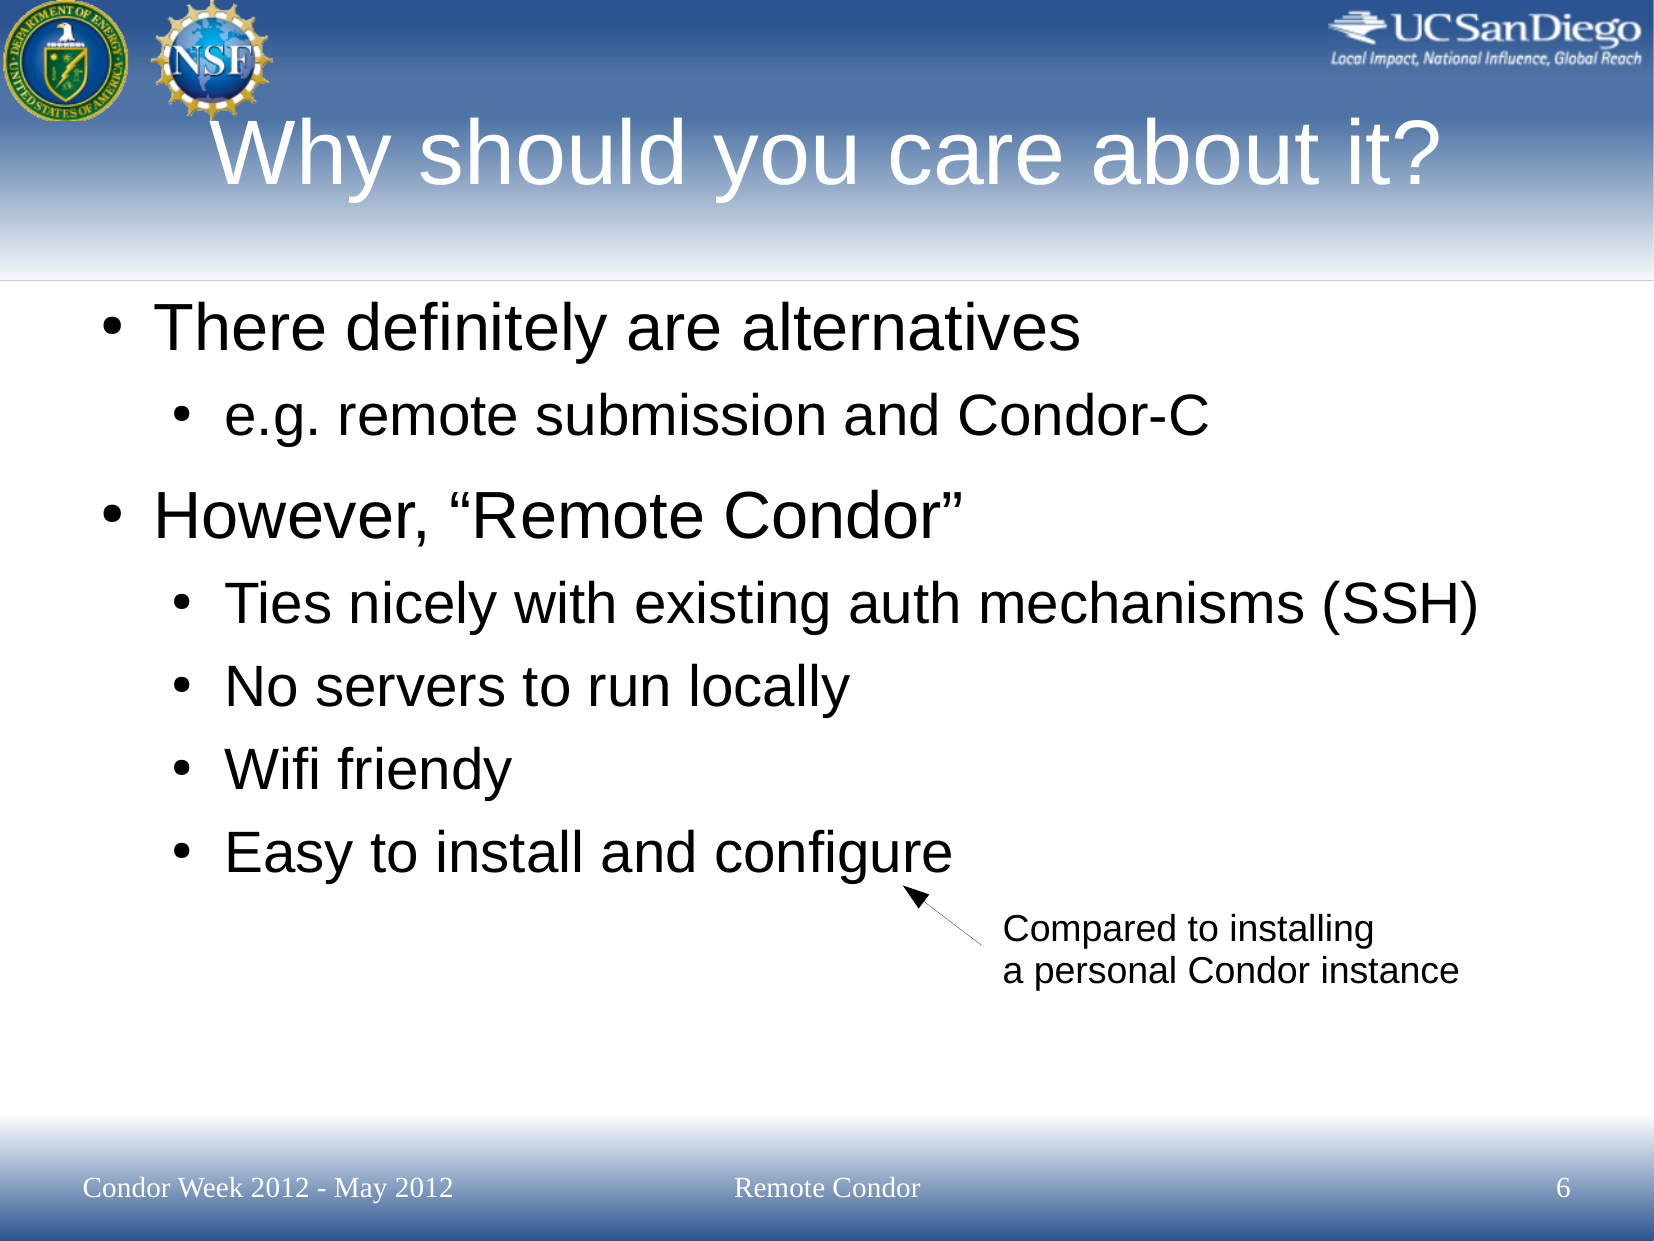

# Why should you care about it?
There definitely are alternatives
e.g. remote submission and Condor-C
However, “Remote Condor”
Ties nicely with existing auth mechanisms (SSH)
No servers to run locally
Wifi friendy
Easy to install and configure
Compared to installing
a personal Condor instance
Condor Week 2012 - May 2012
Remote Condor
6